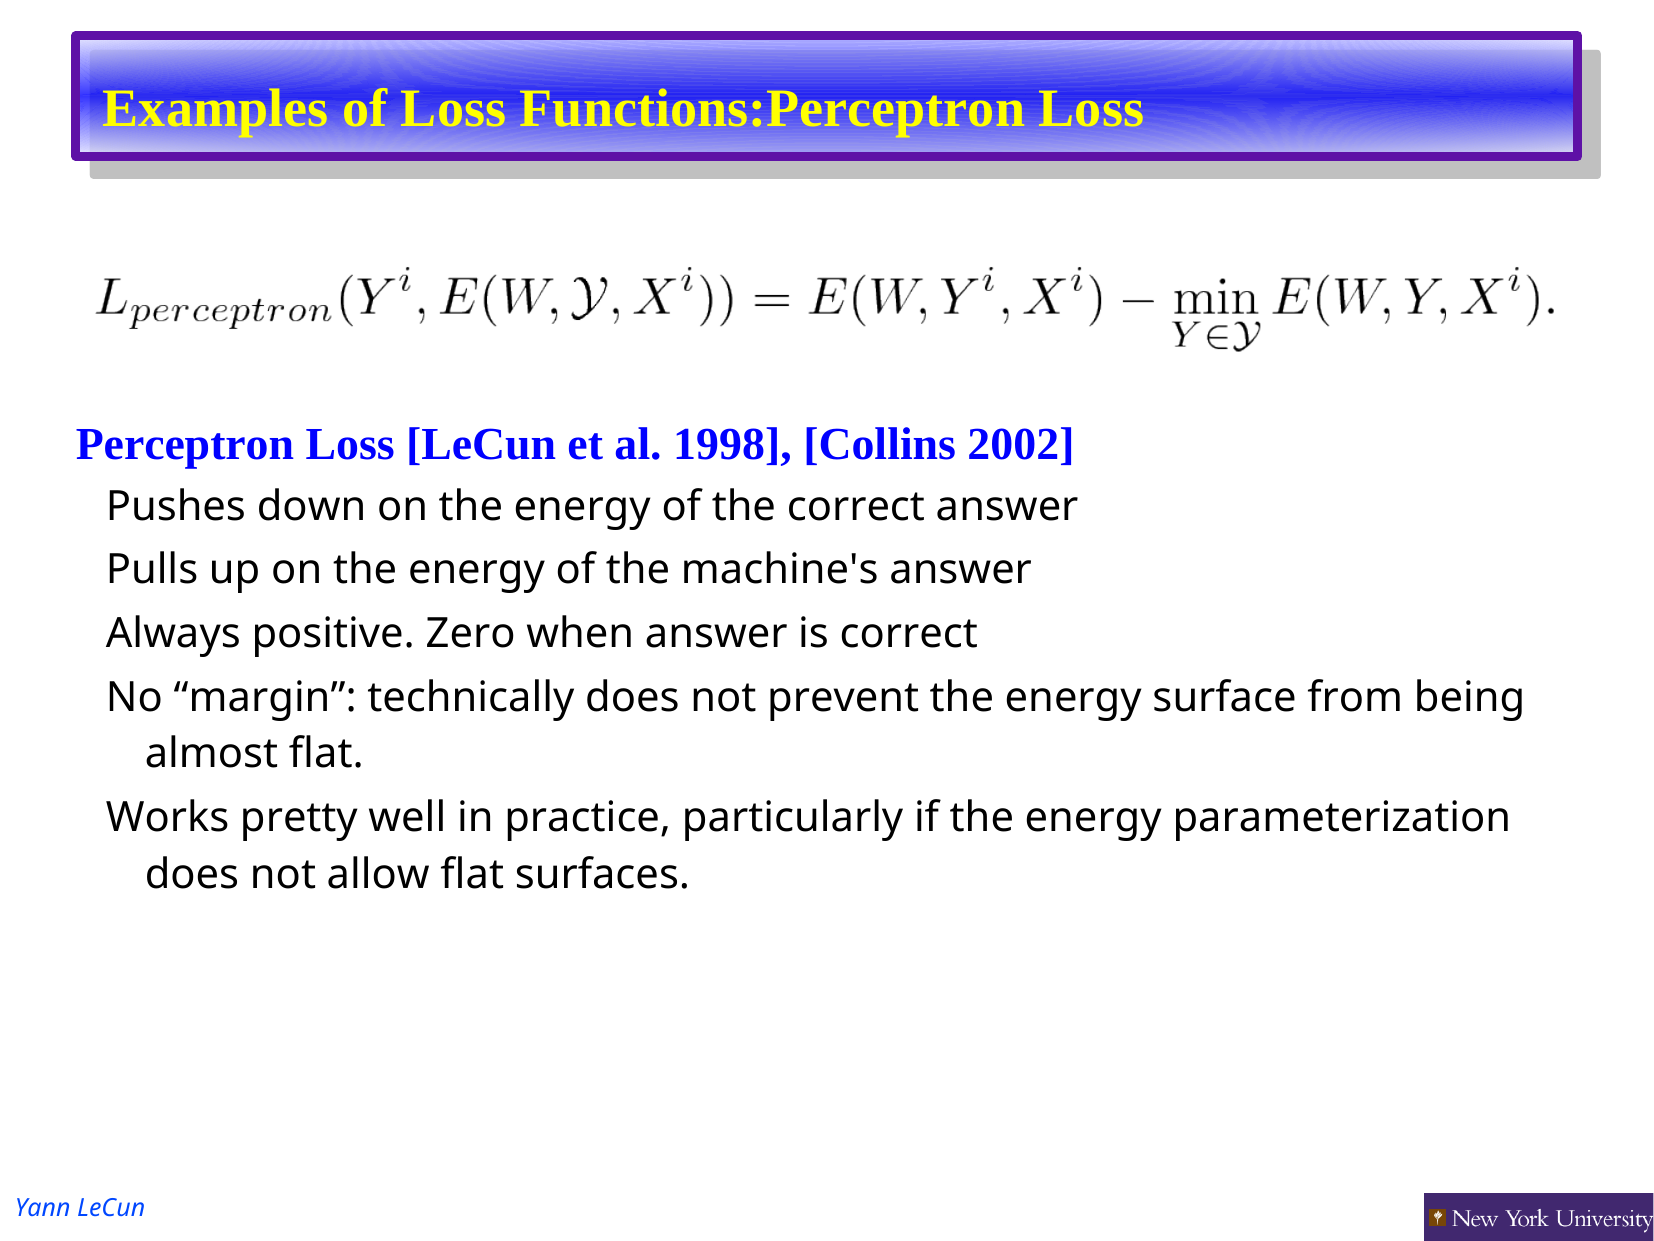

# Examples of Loss Functions:Perceptron Loss
Perceptron Loss [LeCun et al. 1998], [Collins 2002]
Pushes down on the energy of the correct answer
Pulls up on the energy of the machine's answer
Always positive. Zero when answer is correct
No “margin”: technically does not prevent the energy surface from being almost flat.
Works pretty well in practice, particularly if the energy parameterization does not allow flat surfaces.